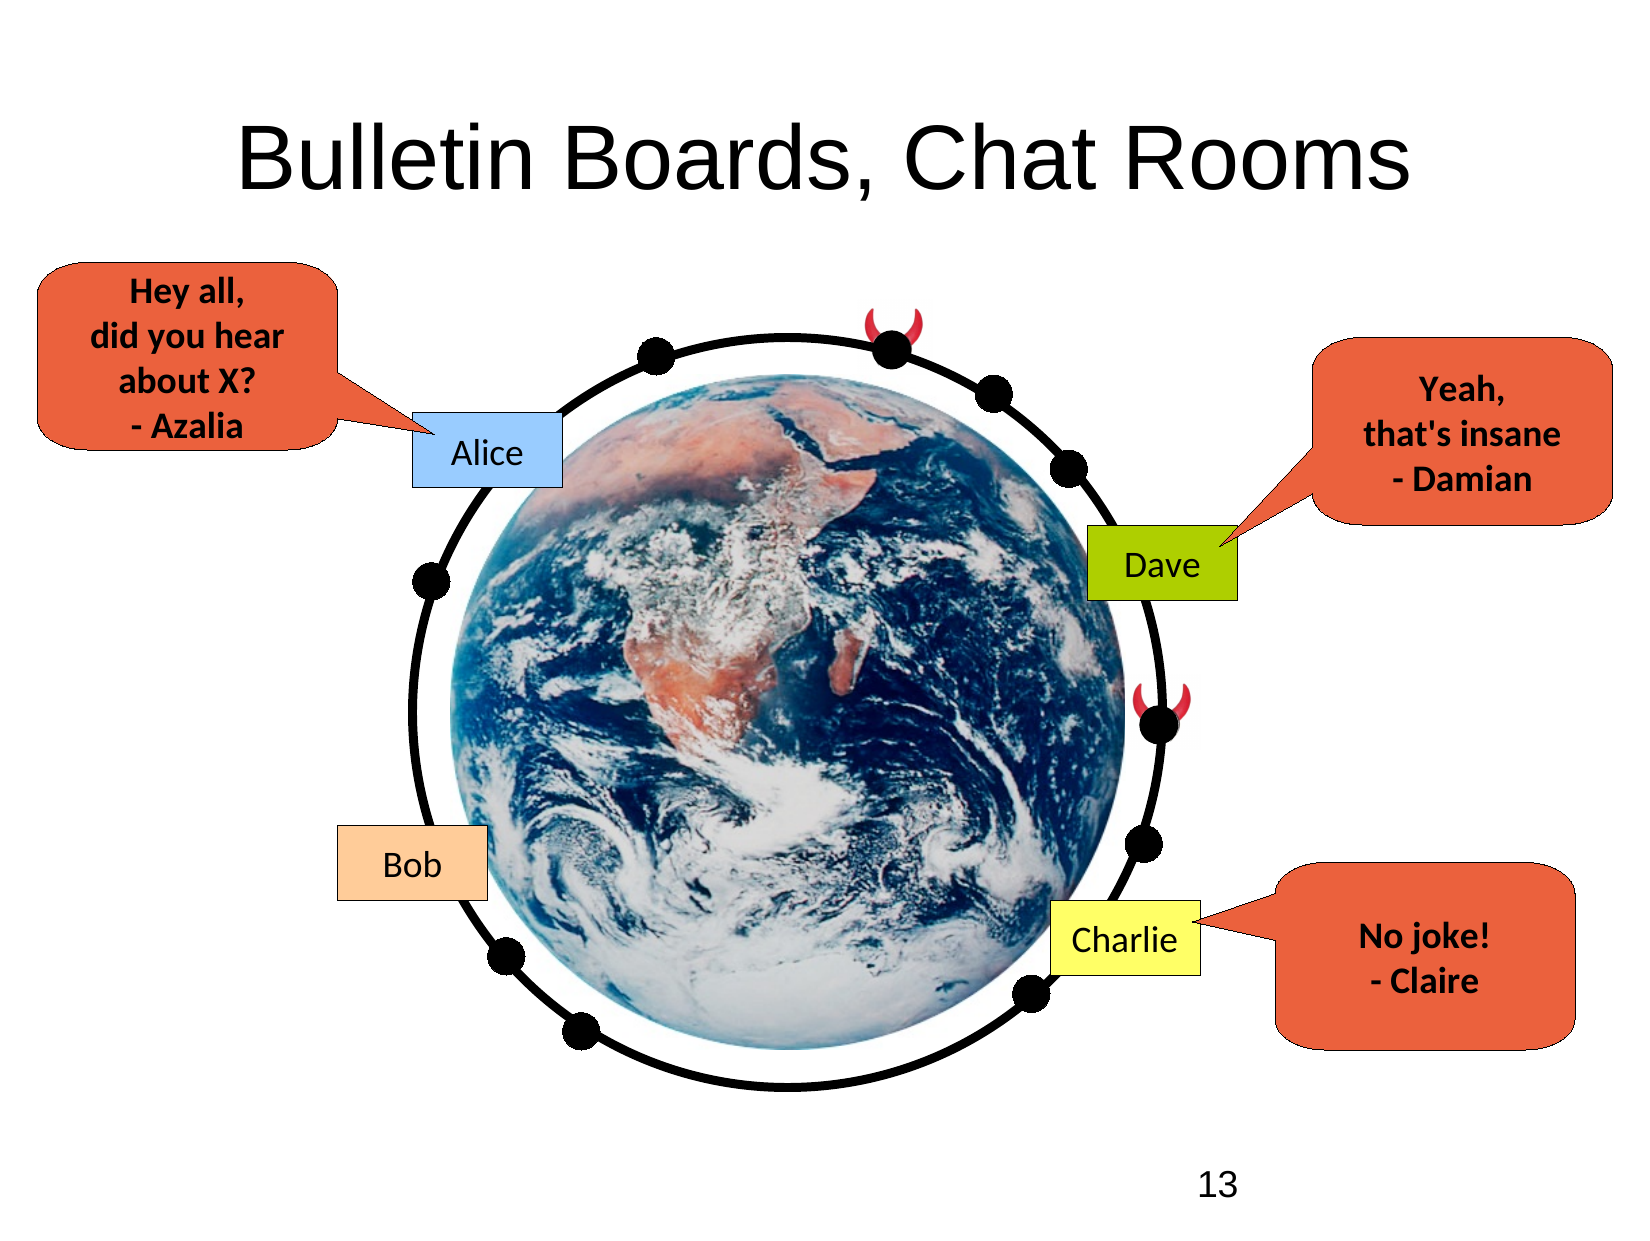

# Bulletin Boards, Chat Rooms
Hey all,
did you hear
about X?
- Azalia
Yeah,
that's insane
- Damian
Alice
Dave
Bob
No joke!
- Claire
Charlie
13